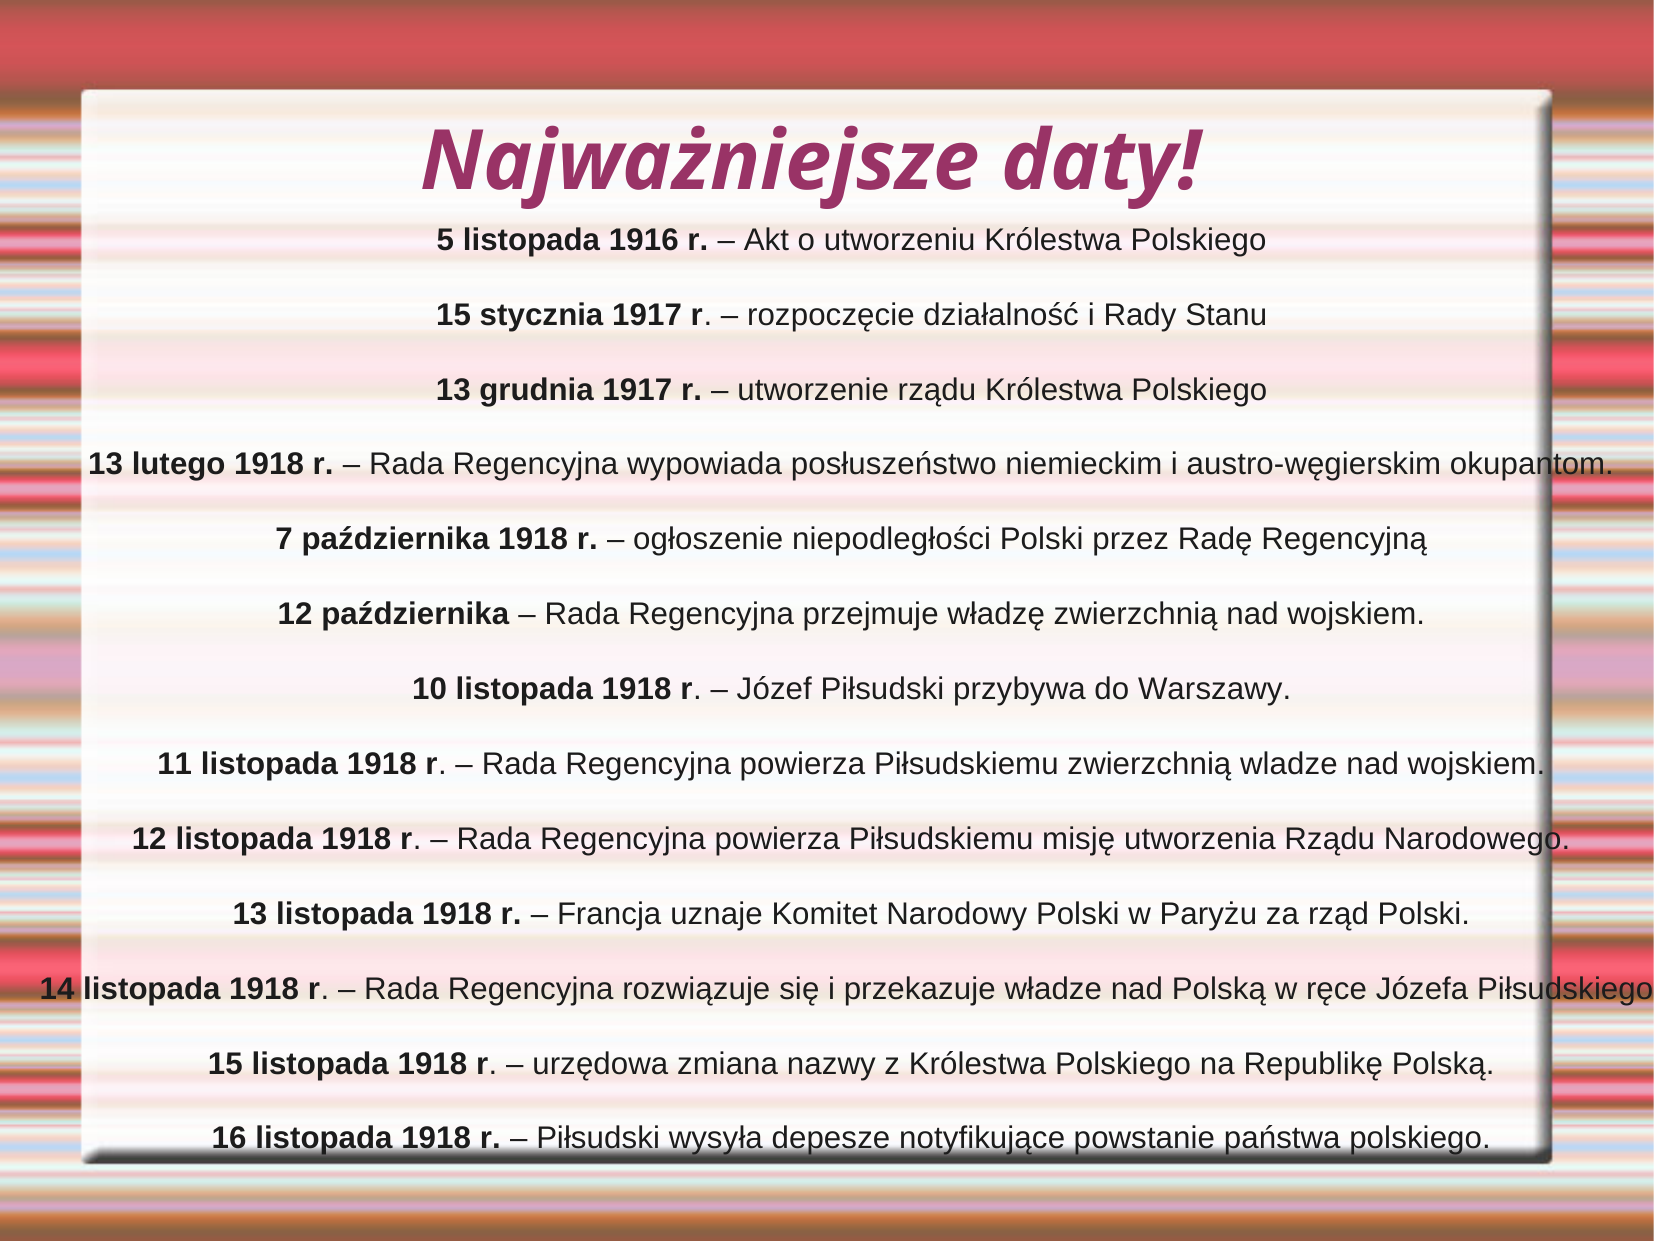

# 5 listopada 1916 r. – Akt o utworzeniu Królestwa Polskiego
15 stycznia 1917 r. – rozpoczęcie działalność i Rady Stanu
13 grudnia 1917 r. – utworzenie rządu Królestwa Polskiego
13 lutego 1918 r. – Rada Regencyjna wypowiada posłuszeństwo niemieckim i austro-węgierskim okupantom.
7 października 1918 r. – ogłoszenie niepodległości Polski przez Radę Regencyjną
12 października – Rada Regencyjna przejmuje władzę zwierzchnią nad wojskiem.
10 listopada 1918 r. – Józef Piłsudski przybywa do Warszawy.
11 listopada 1918 r. – Rada Regencyjna powierza Piłsudskiemu zwierzchnią wladze nad wojskiem.
12 listopada 1918 r. – Rada Regencyjna powierza Piłsudskiemu misję utworzenia Rządu Narodowego.
13 listopada 1918 r. – Francja uznaje Komitet Narodowy Polski w Paryżu za rząd Polski.
14 listopada 1918 r. – Rada Regencyjna rozwiązuje się i przekazuje władze nad Polską w ręce Józefa Piłsudskiego.
15 listopada 1918 r. – urzędowa zmiana nazwy z Królestwa Polskiego na Republikę Polską.
16 listopada 1918 r. – Piłsudski wysyła depesze notyfikujące powstanie państwa polskiego.
Najważniejsze daty!